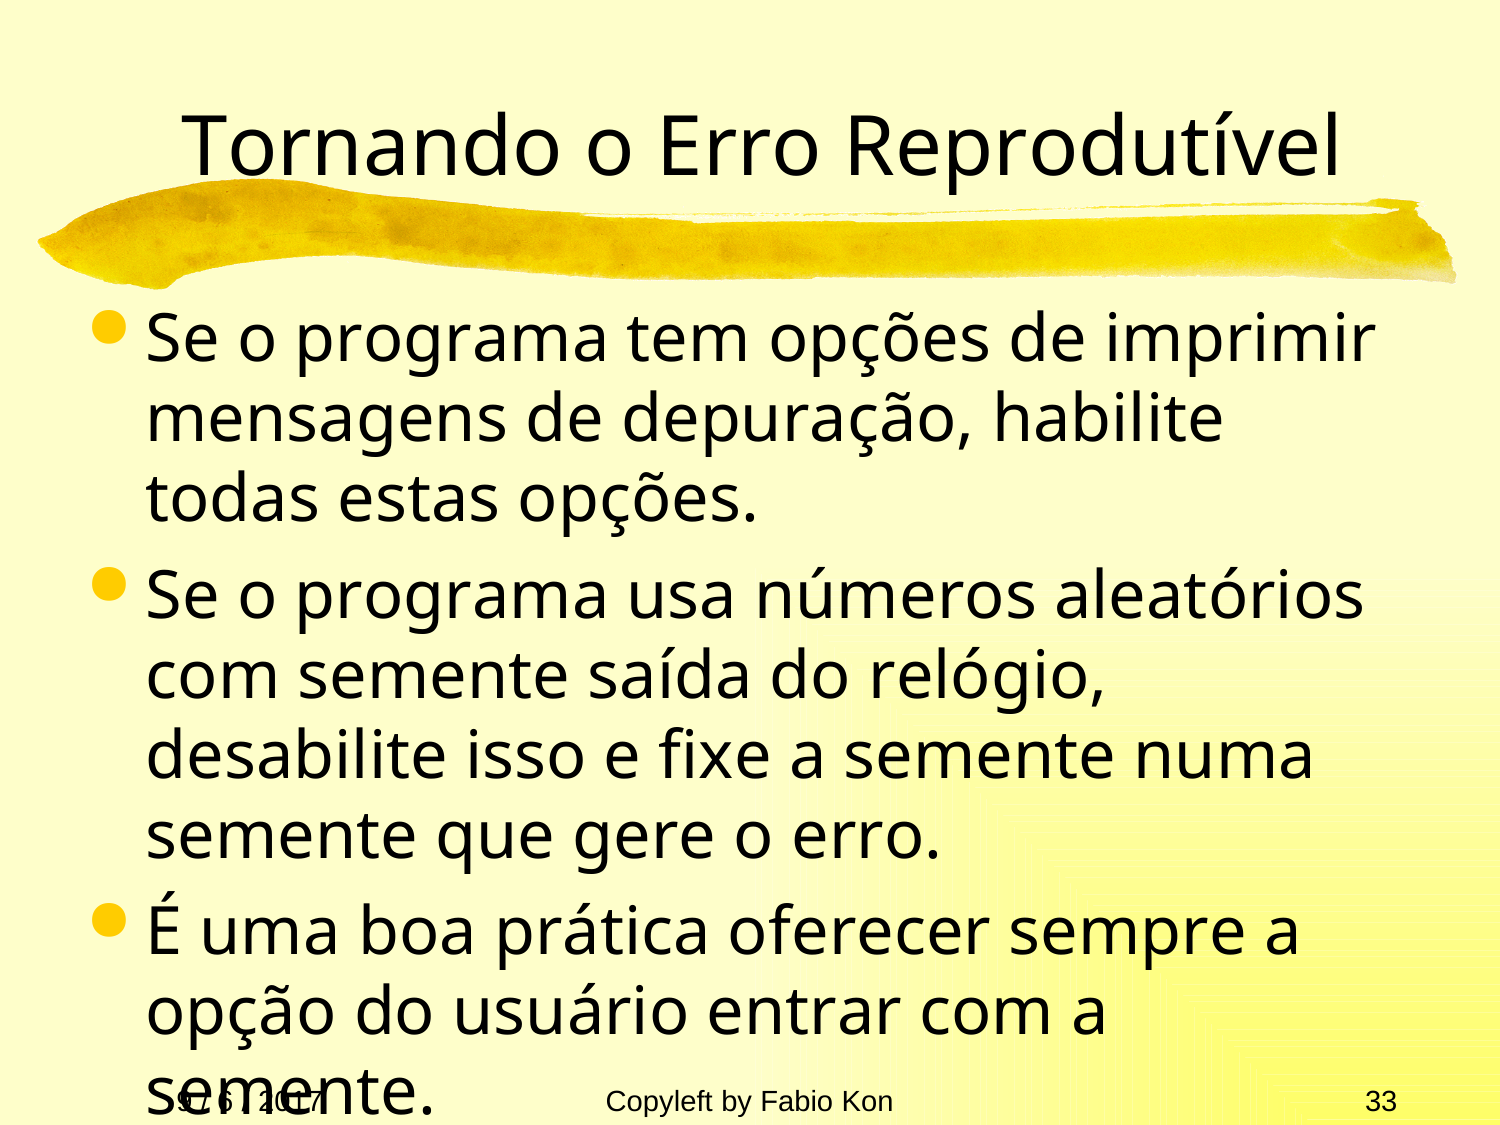

# Tornando o Erro Reprodutível
Se o programa tem opções de imprimir mensagens de depuração, habilite todas estas opções.
Se o programa usa números aleatórios com semente saída do relógio, desabilite isso e fixe a semente numa semente que gere o erro.
É uma boa prática oferecer sempre a opção do usuário entrar com a semente.
ECOOP'99 OOOSW
33